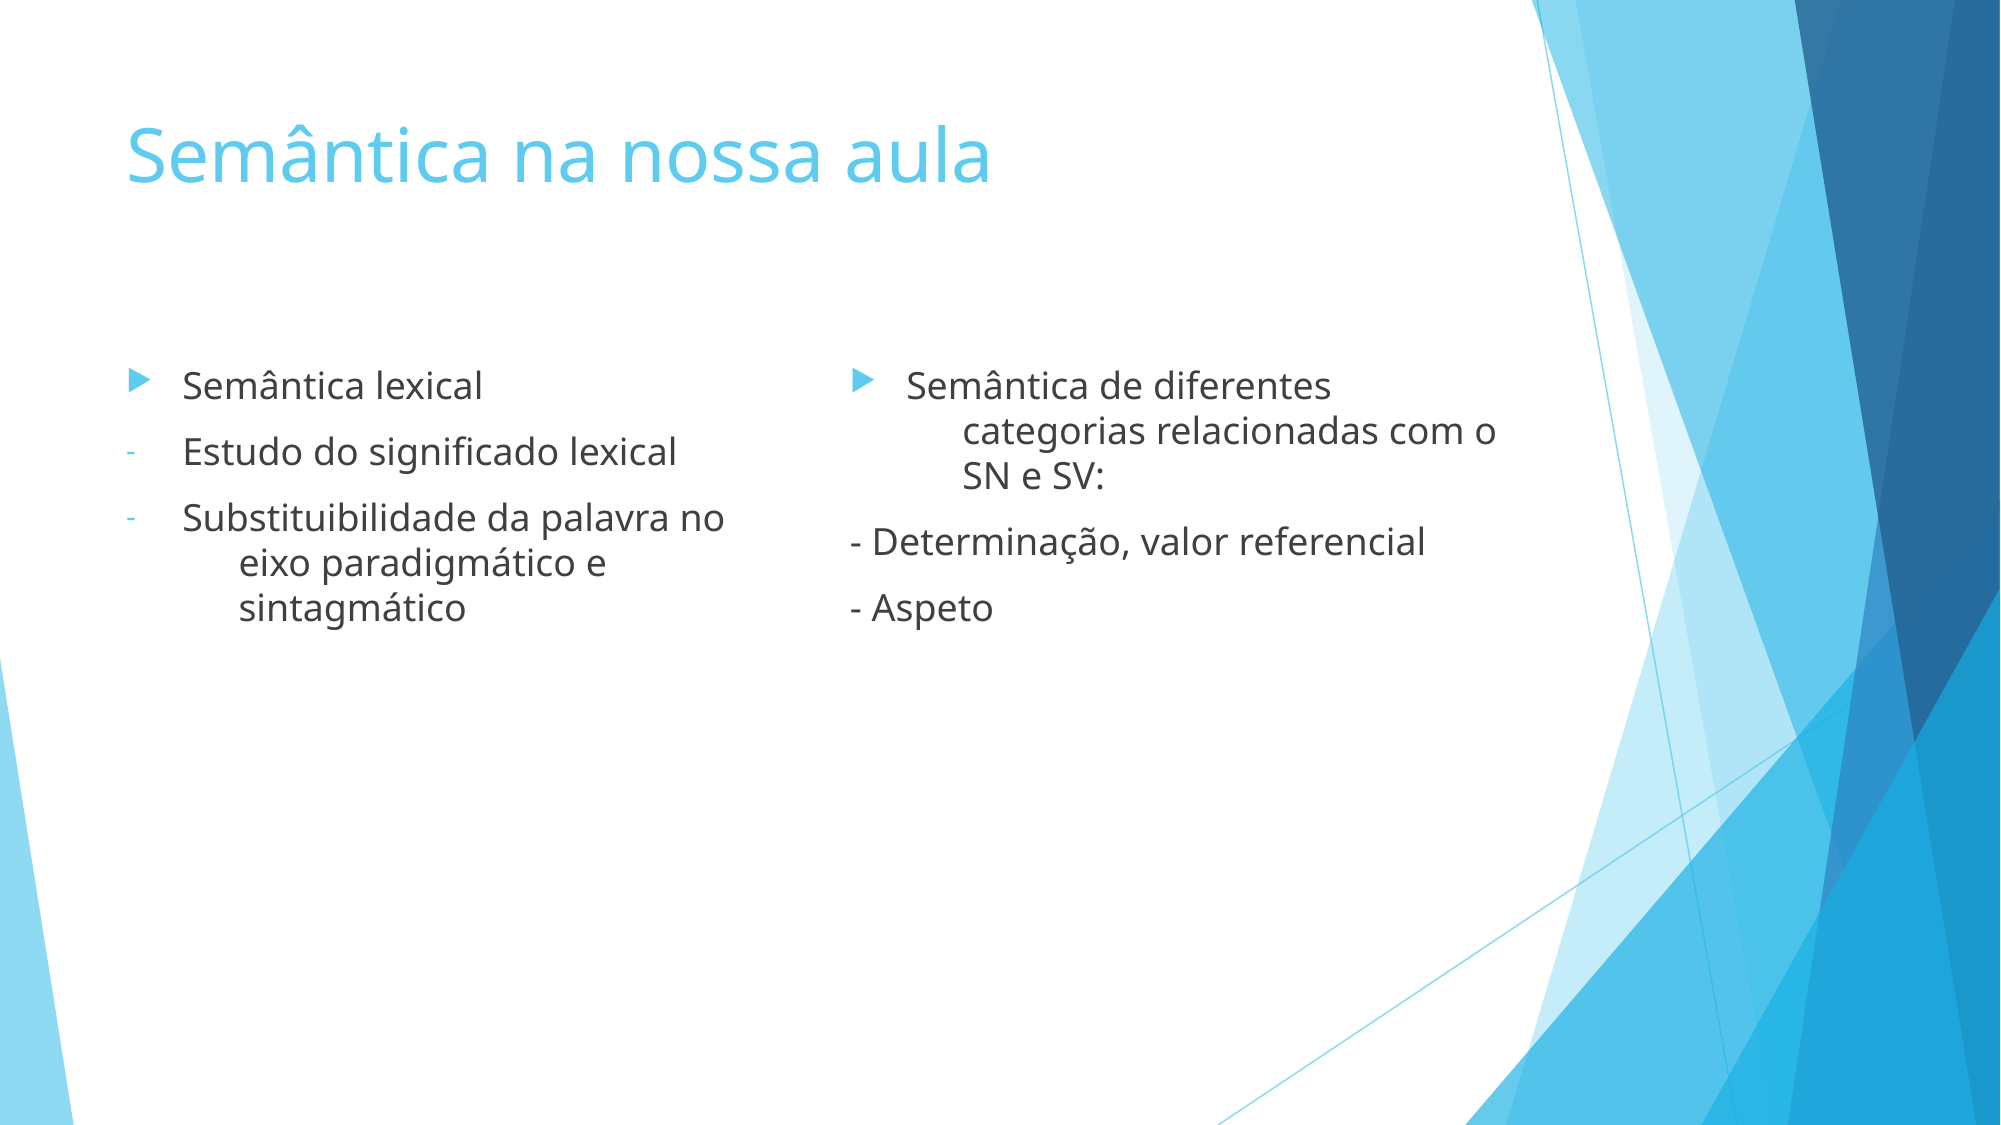

# Semântica na nossa aula
Semântica lexical
Estudo do significado lexical
Substituibilidade da palavra no eixo paradigmático e sintagmático
Semântica de diferentes categorias relacionadas com o SN e SV:
- Determinação, valor referencial
- Aspeto